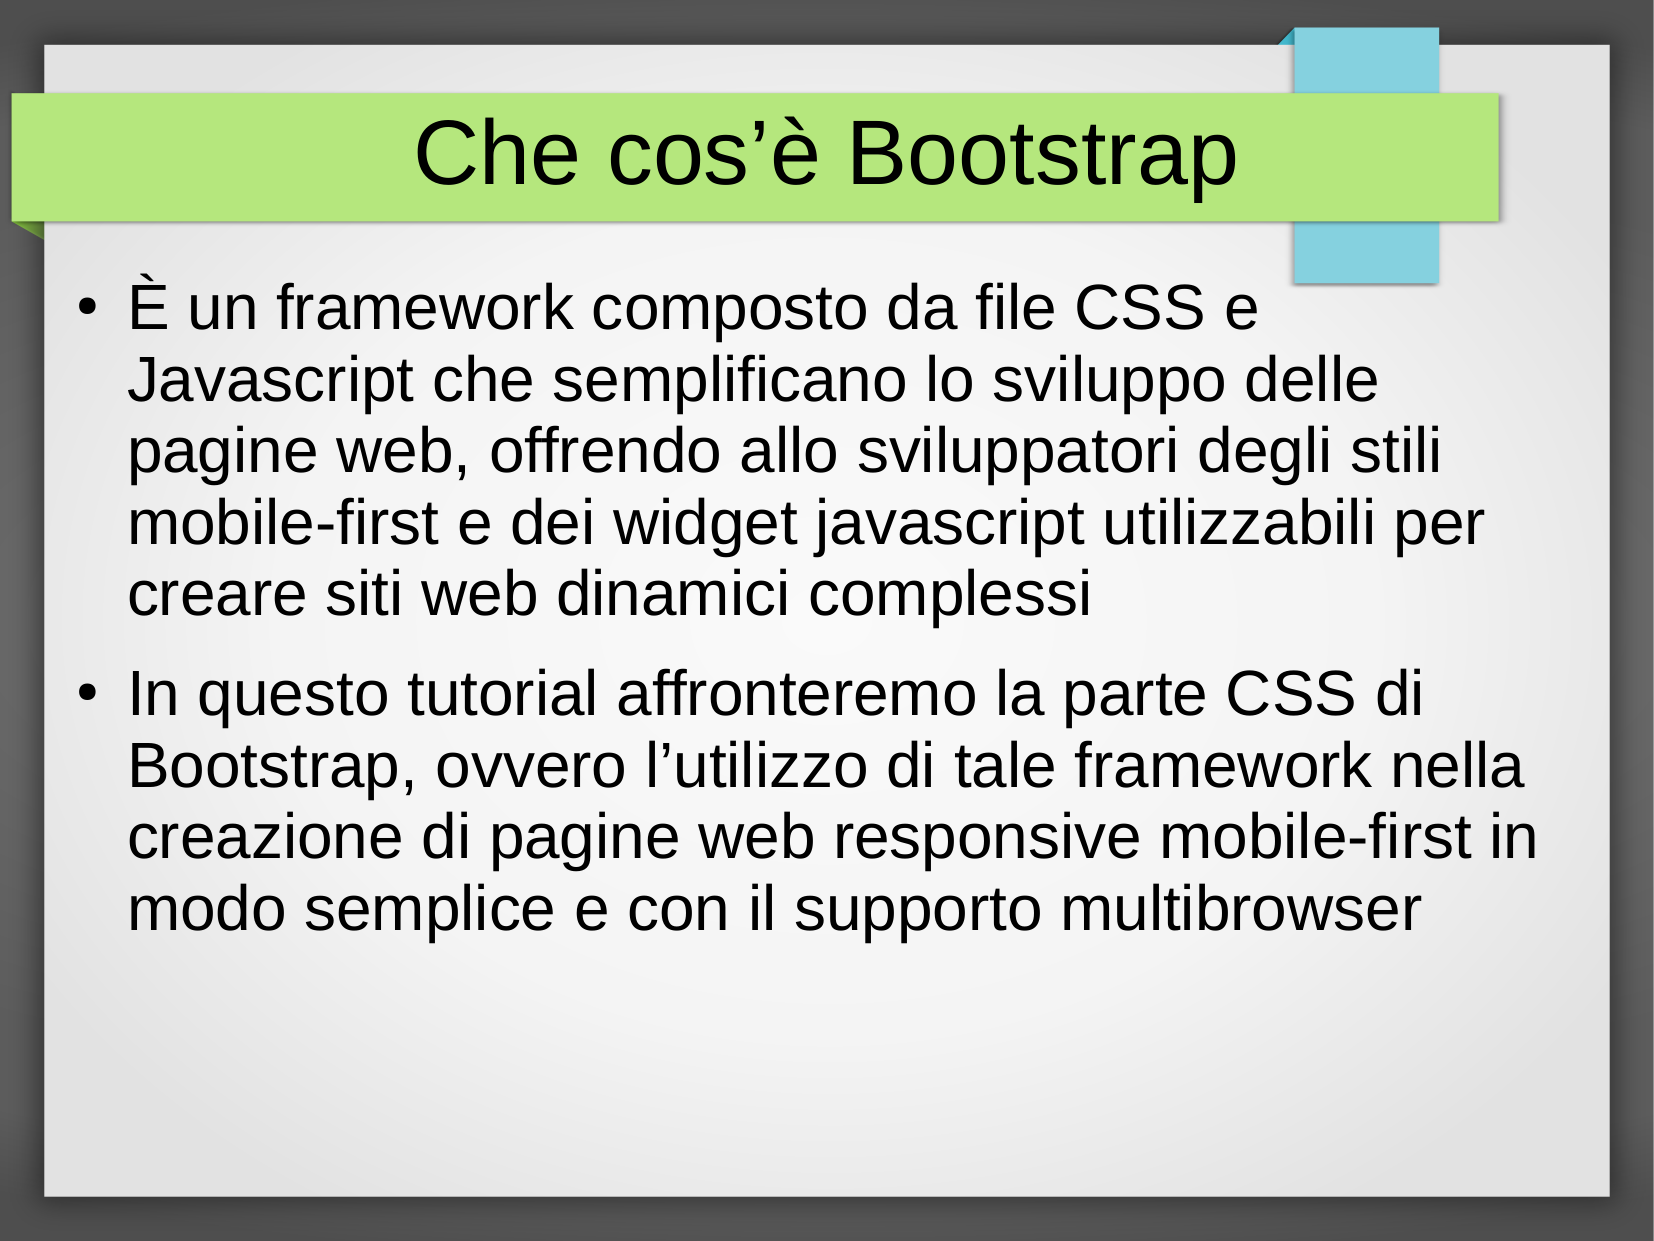

# Che cos’è Bootstrap
È un framework composto da file CSS e Javascript che semplificano lo sviluppo delle pagine web, offrendo allo sviluppatori degli stili mobile-first e dei widget javascript utilizzabili per creare siti web dinamici complessi
In questo tutorial affronteremo la parte CSS di Bootstrap, ovvero l’utilizzo di tale framework nella creazione di pagine web responsive mobile-first in modo semplice e con il supporto multibrowser